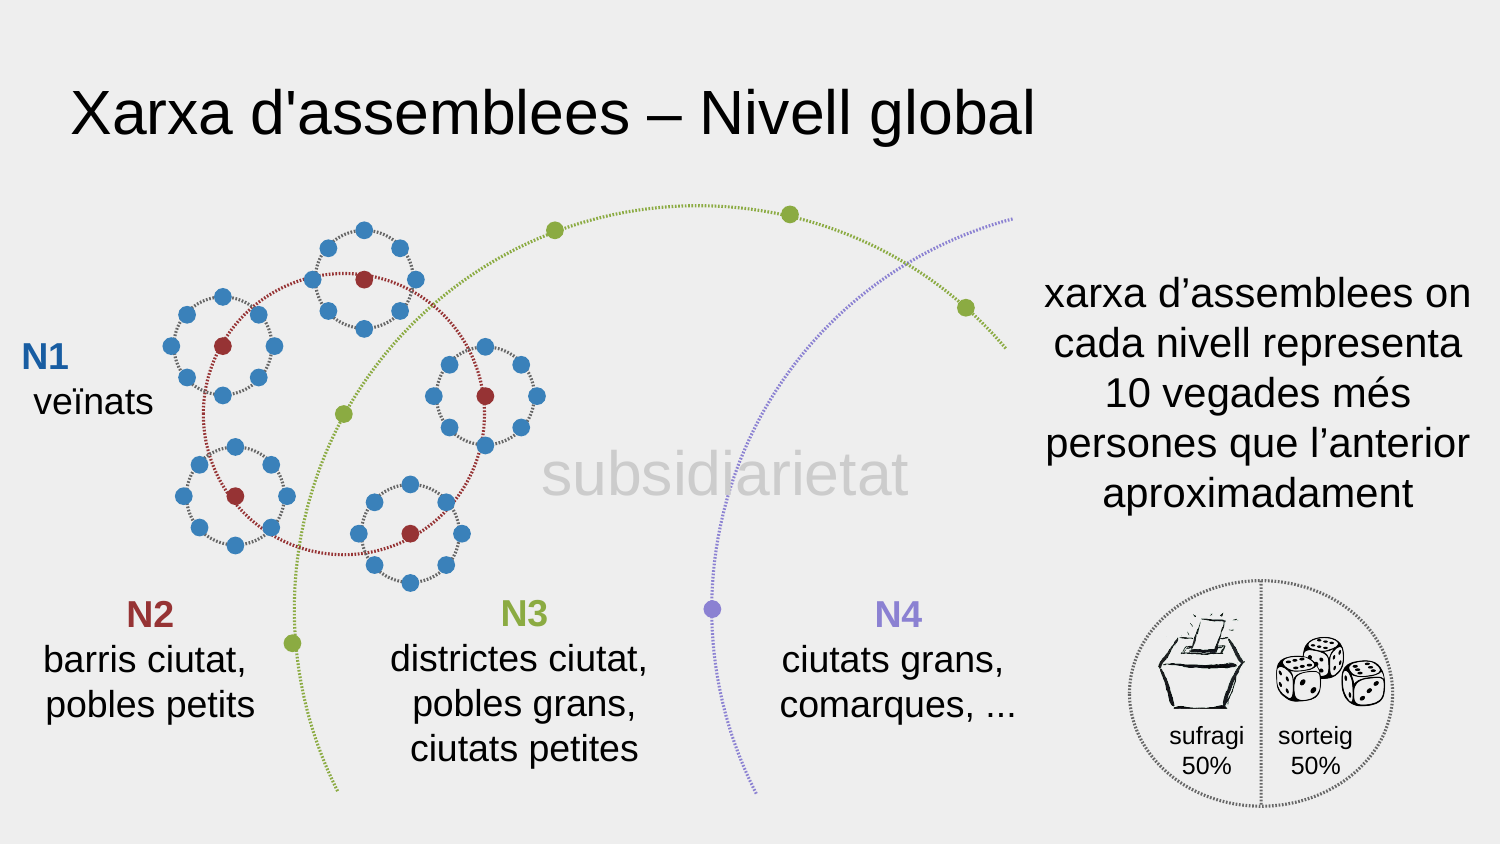

Xarxa d'assemblees – Nivell global
xarxa d’assemblees on cada nivell representa 10 vegades més persones que l’anterior aproximadament
N1
veïnats
subsidiarietat
N2
barris ciutat,
pobles petits
N3
districtes ciutat,
pobles grans,
ciutats petites
N4
ciutats grans,
comarques, ...
sufragi
50%
sorteig
50%